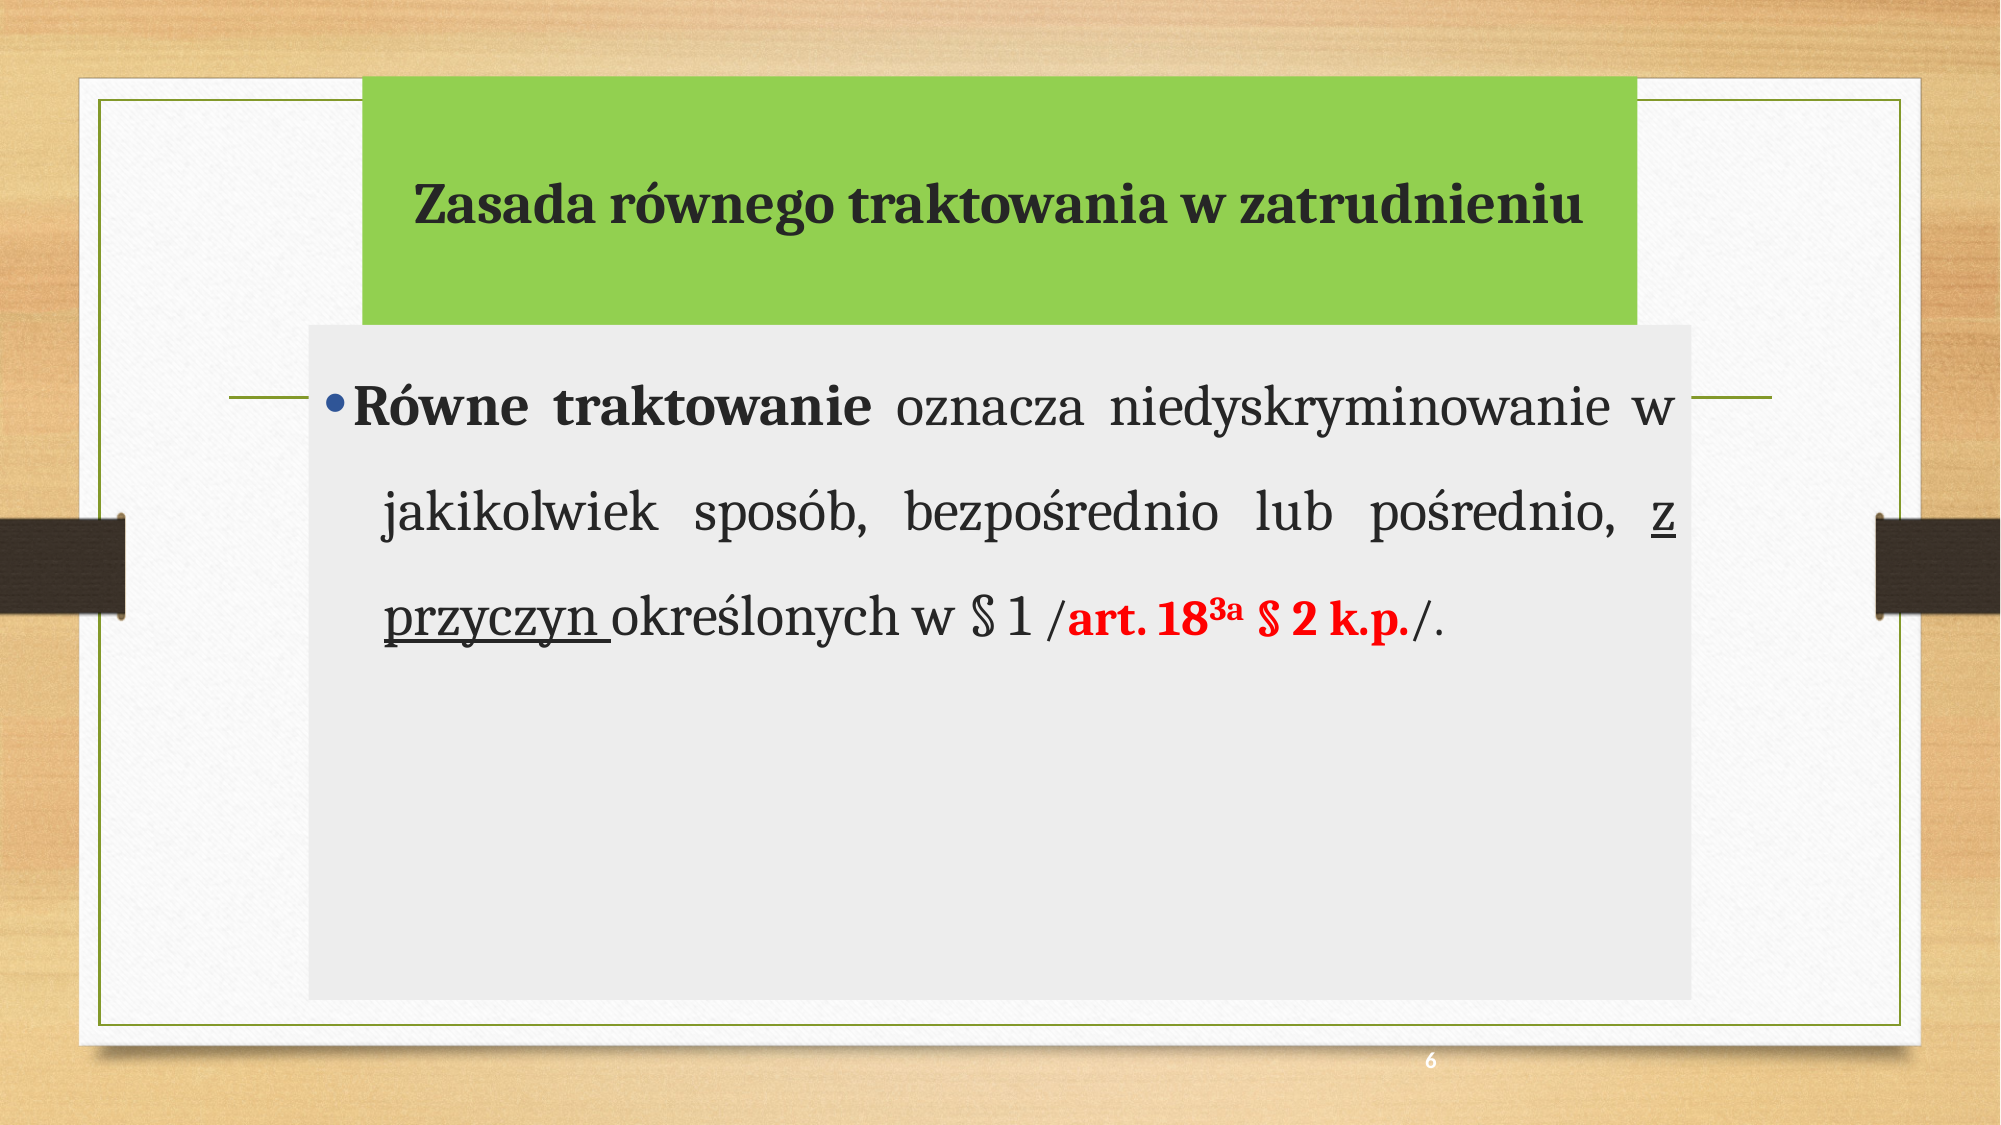

# Zasada równego traktowania w zatrudnieniu
Równe traktowanie oznacza niedyskryminowanie w jakikolwiek sposób, bezpośrednio lub pośrednio, z przyczyn określonych w § 1 /art. 183a § 2 k.p./.